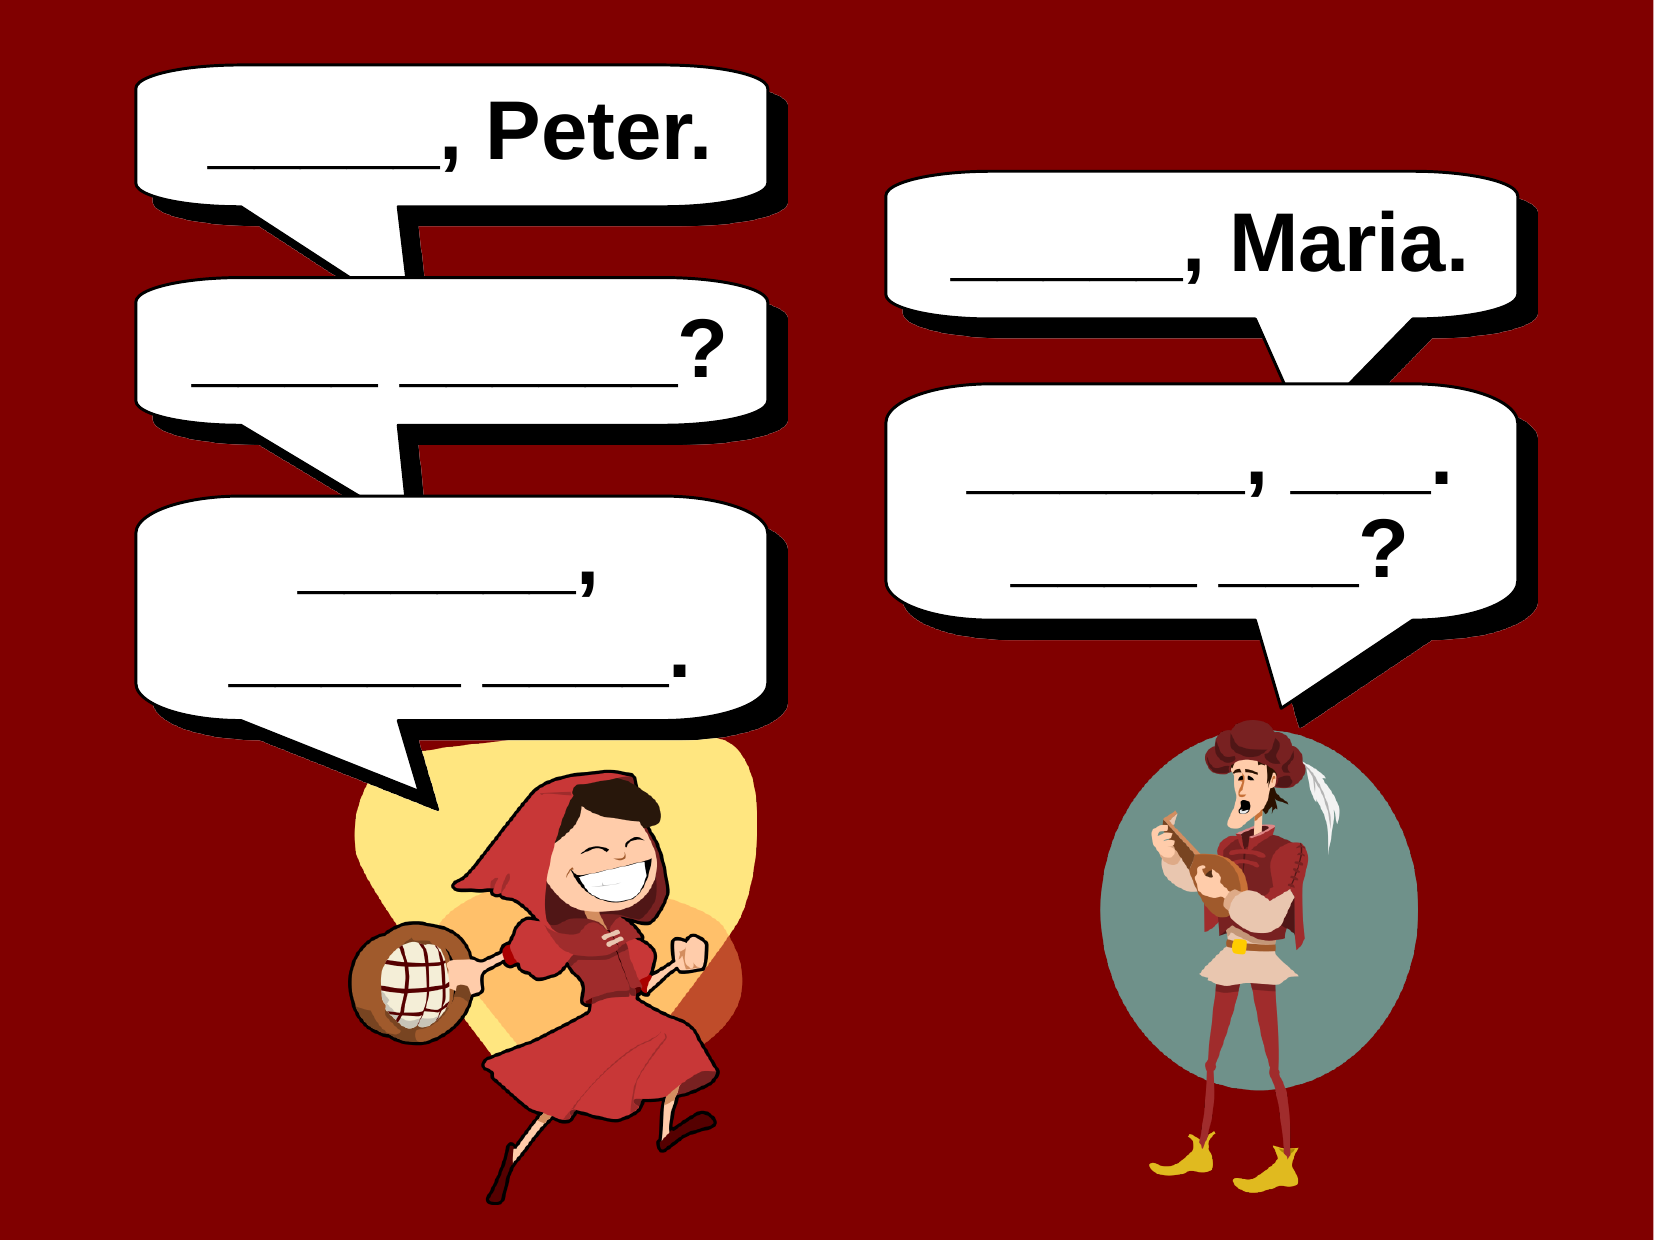

_____, Peter.
_____, Maria.
____ ______?
______, ___.
____ ___?
______,
_____ ____.